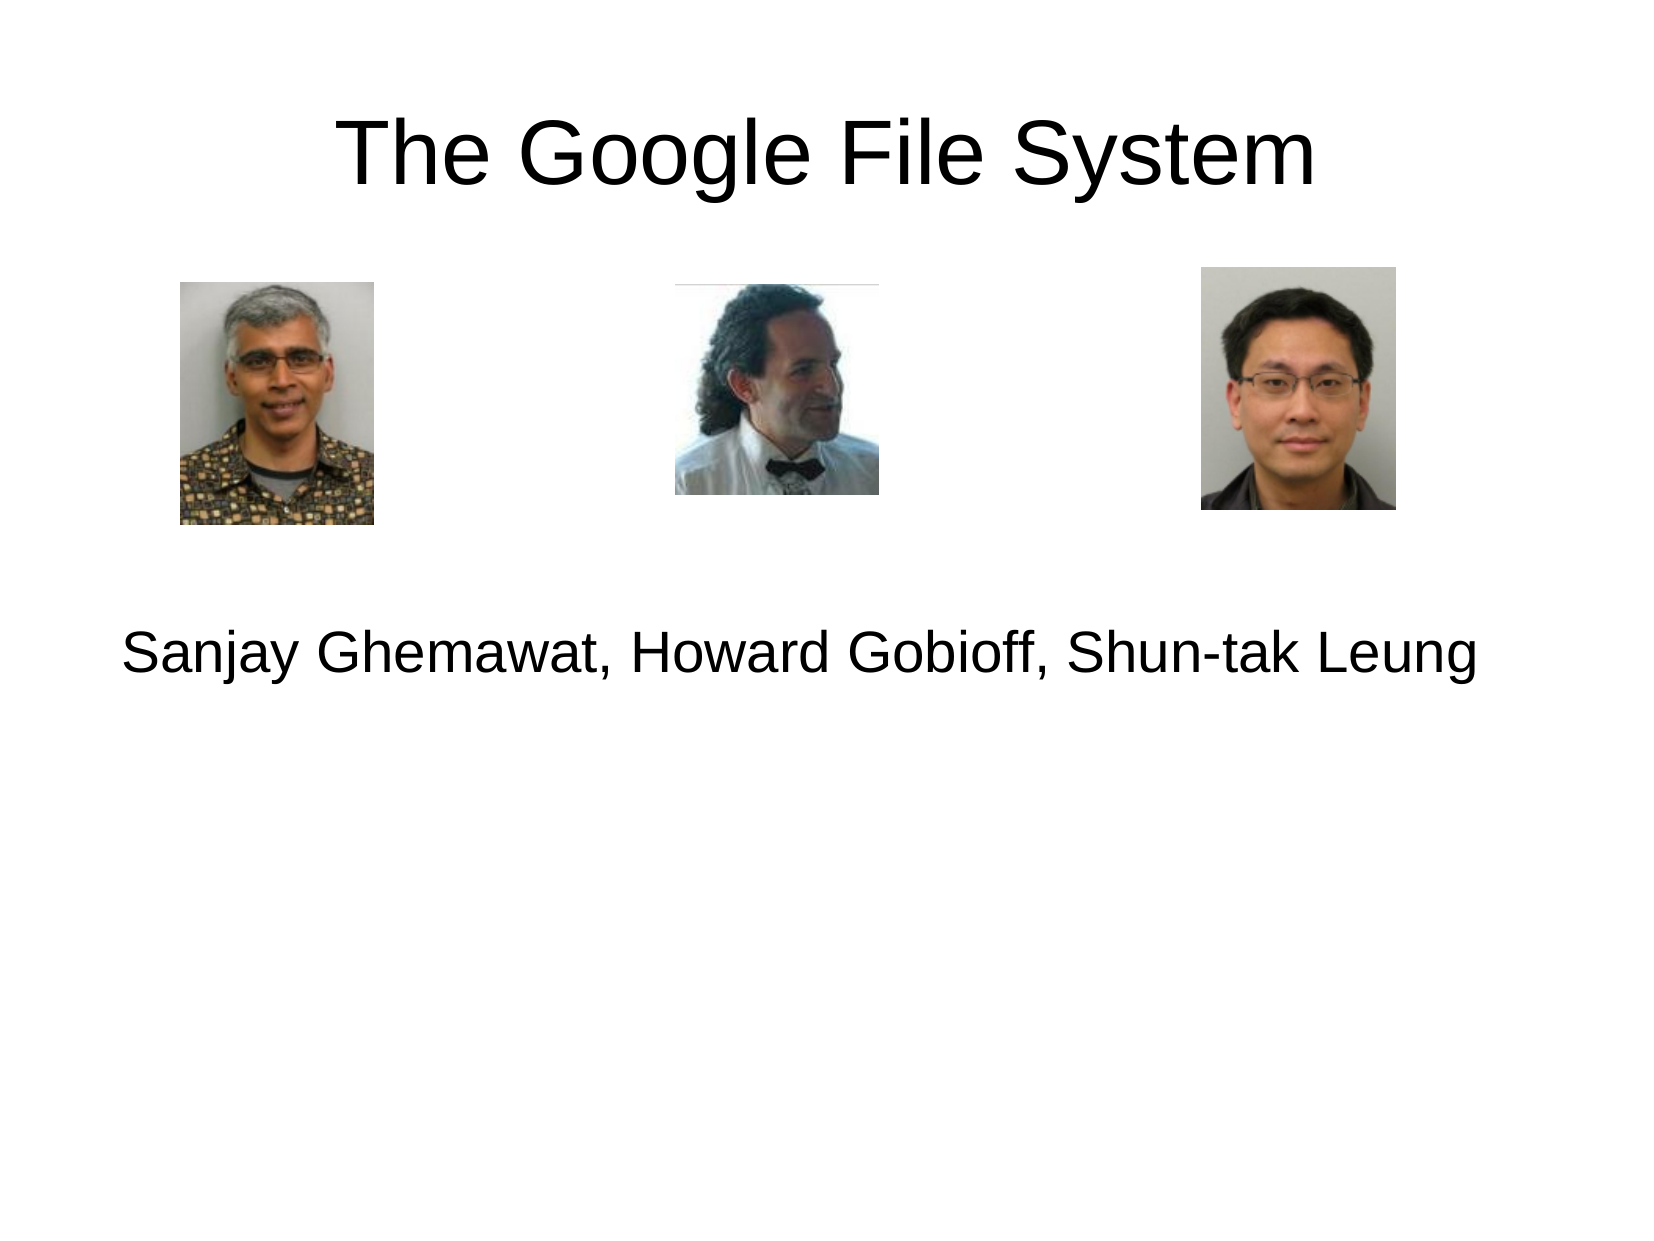

# The Google File System
Sanjay Ghemawat, Howard Gobioff, Shun-tak Leung